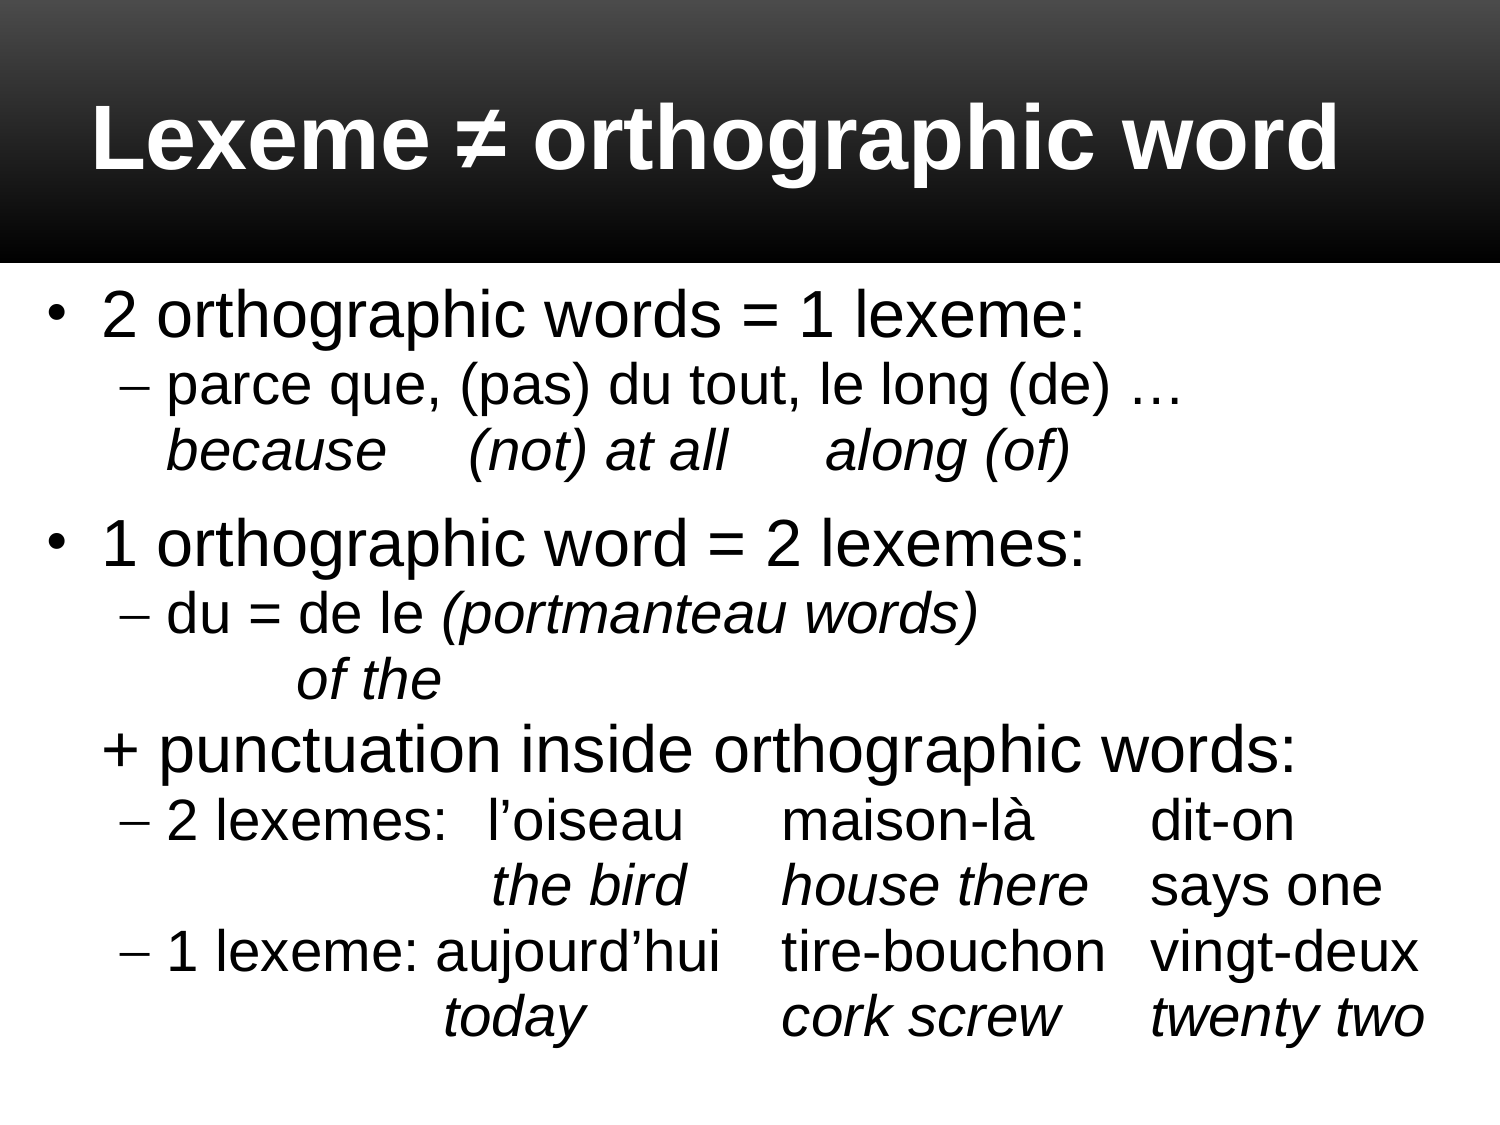

# Lexeme ≠ orthographic word
2 orthographic words = 1 lexeme:
parce que, (pas) du tout, le long (de) …
because (not) at all along (of)
1 orthographic word = 2 lexemes:
du = de le (portmanteau words)
 of the
+ punctuation inside orthographic words:
2 lexemes: 	l’oiseau		maison-là		dit-on
 the bird		house there	says one
1 lexeme: aujourd’hui	tire-bouchon	vingt-deux
 today			cork screw		twenty two